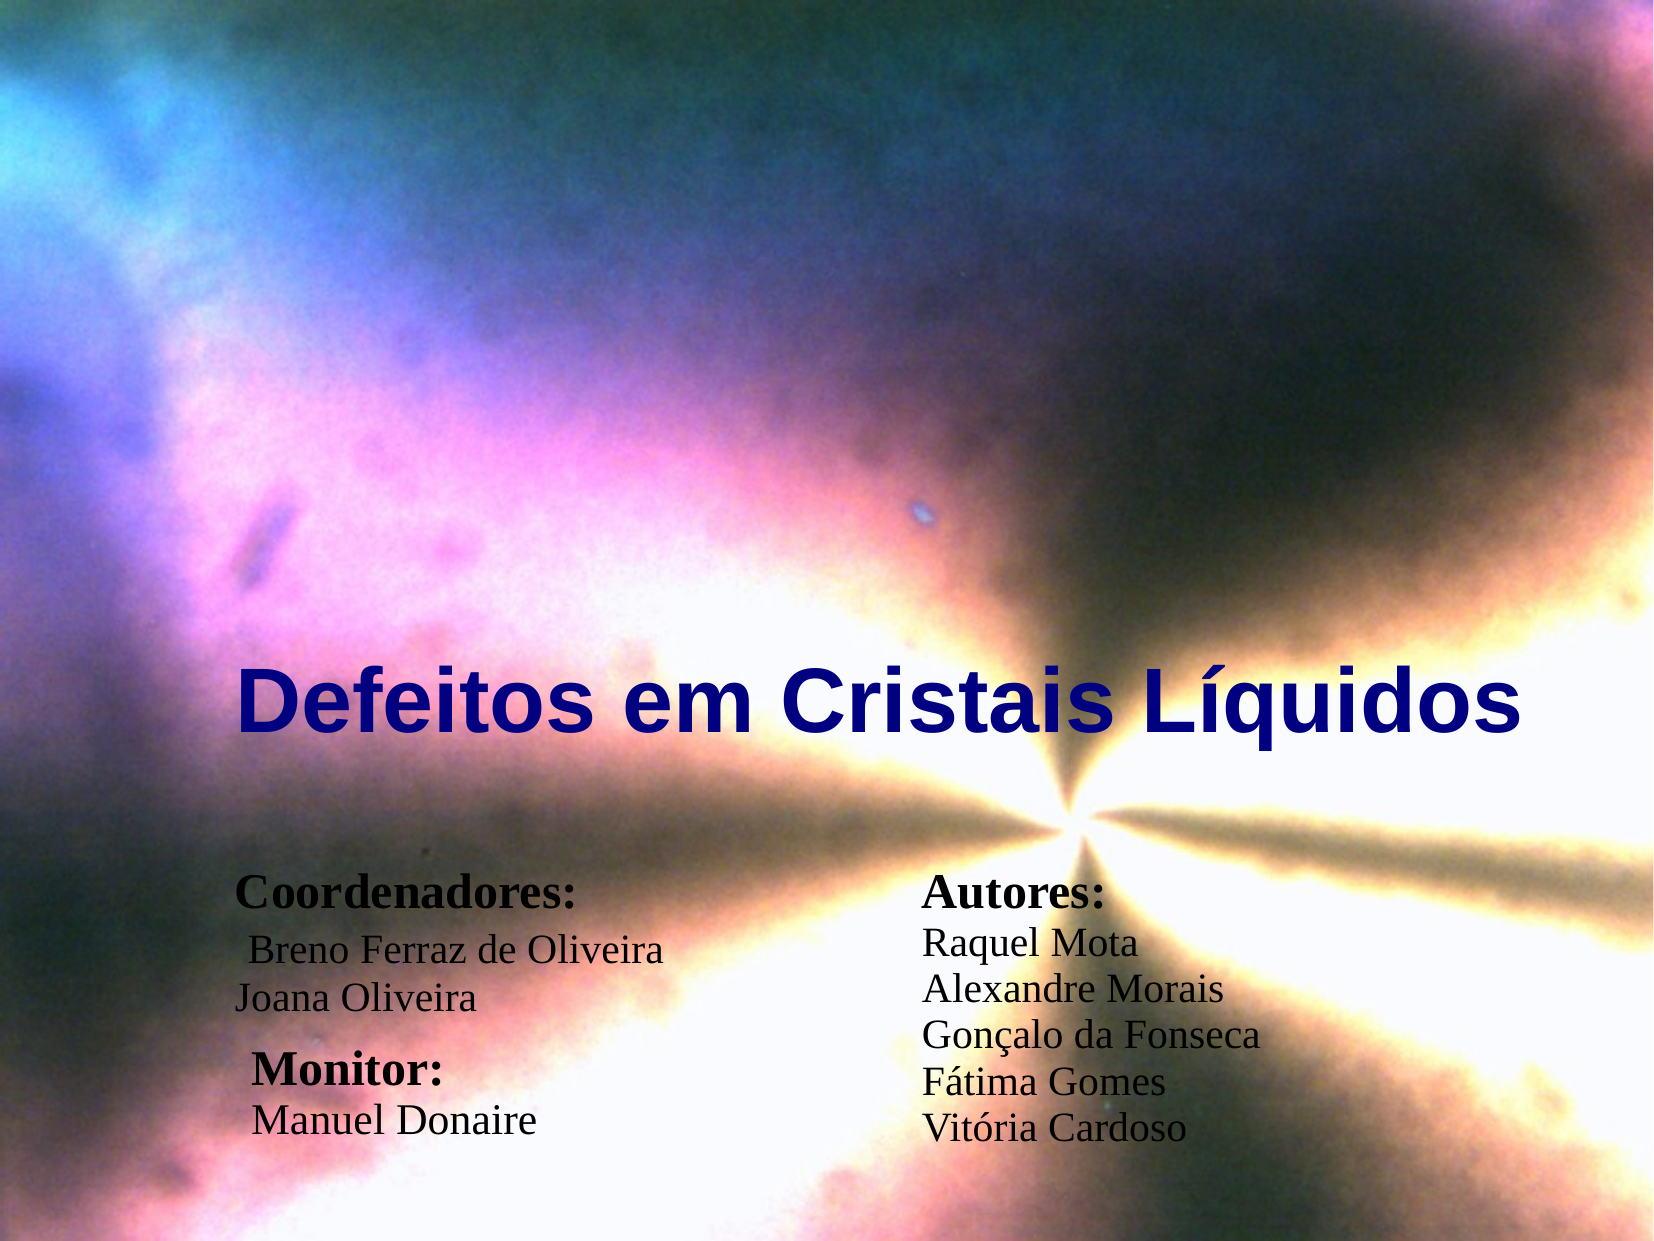

# Defeitos em Cristais Líquidos
Coordenadores:
 Breno Ferraz de Oliveira
Joana Oliveira
Autores:
Raquel Mota
Alexandre Morais
Gonçalo da Fonseca
Fátima Gomes
Vitória Cardoso
Monitor:
Manuel Donaire